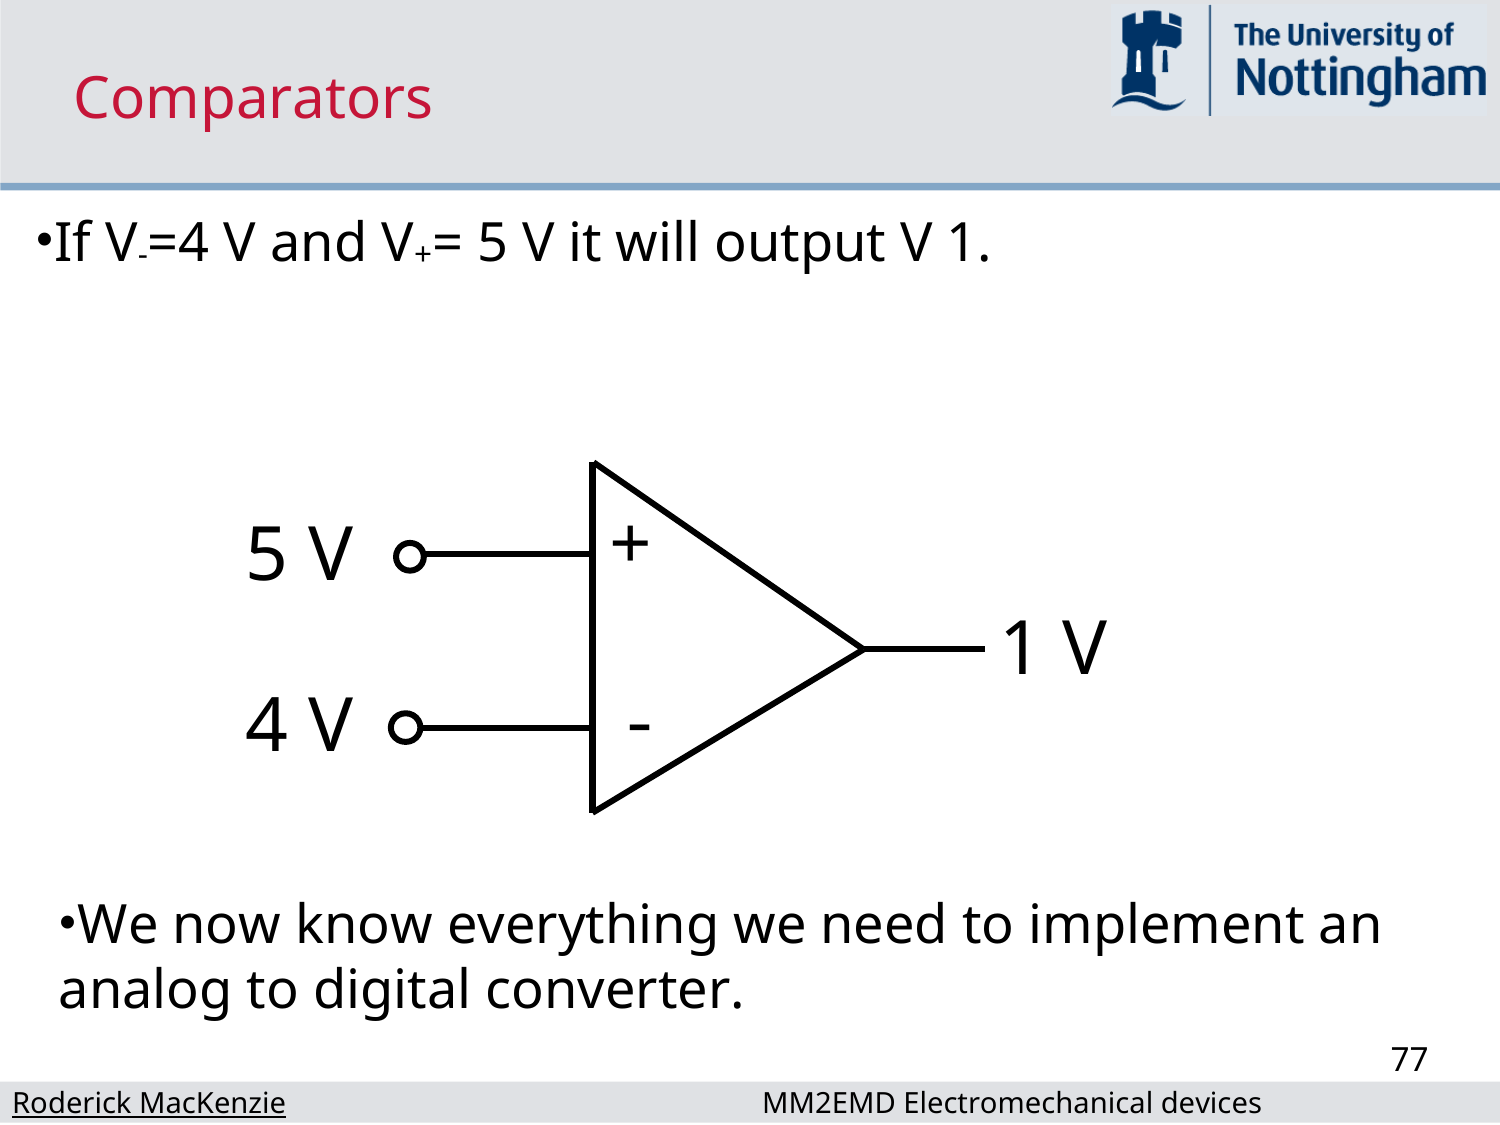

# Comparators
If V-=4 V and V+= 5 V it will output V 1.
+
5 V
1 V
-
4 V
We now know everything we need to implement an analog to digital converter.